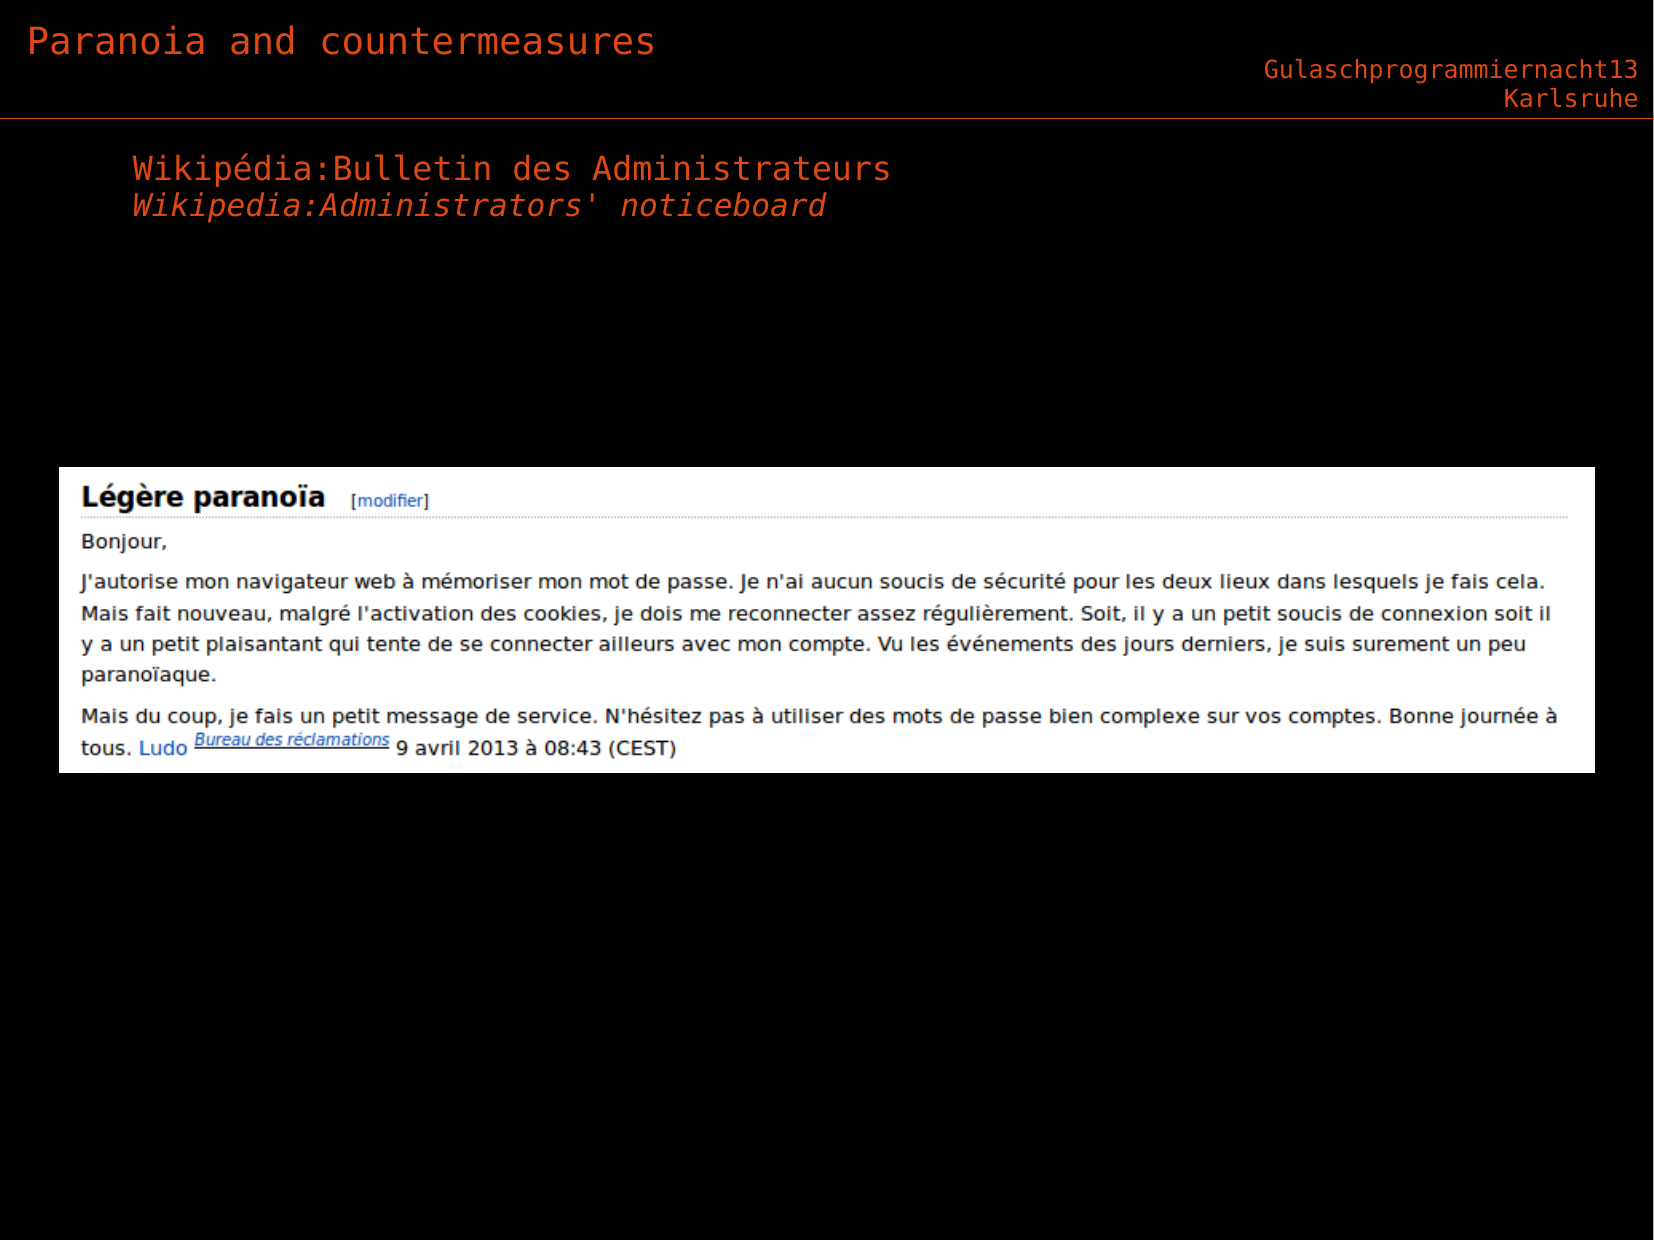

Paranoia and countermeasures
Gulaschprogrammiernacht13
Karlsruhe
Wikipédia:Bulletin des Administrateurs
Wikipedia:Administrators' noticeboard